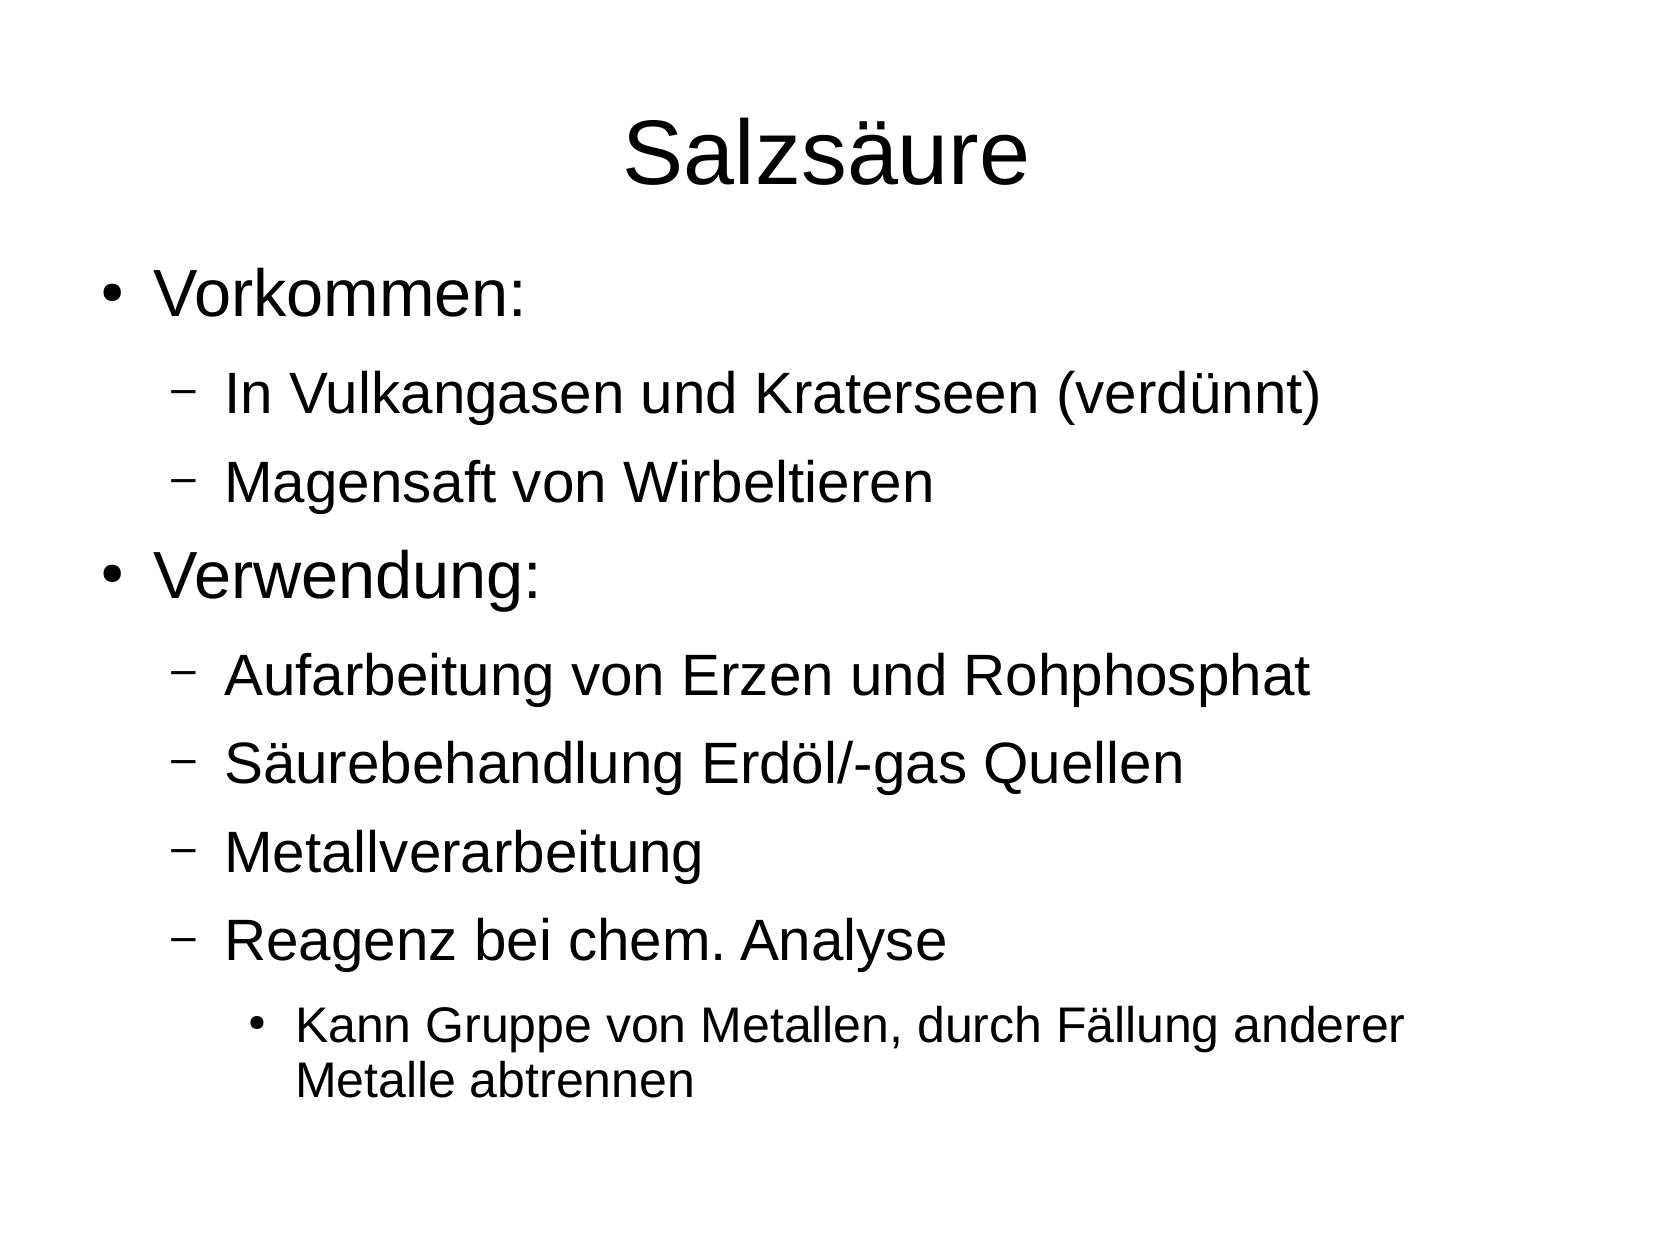

# Salzsäure
Vorkommen:
In Vulkangasen und Kraterseen (verdünnt)
Magensaft von Wirbeltieren
Verwendung:
Aufarbeitung von Erzen und Rohphosphat
Säurebehandlung Erdöl/-gas Quellen
Metallverarbeitung
Reagenz bei chem. Analyse
Kann Gruppe von Metallen, durch Fällung anderer Metalle abtrennen